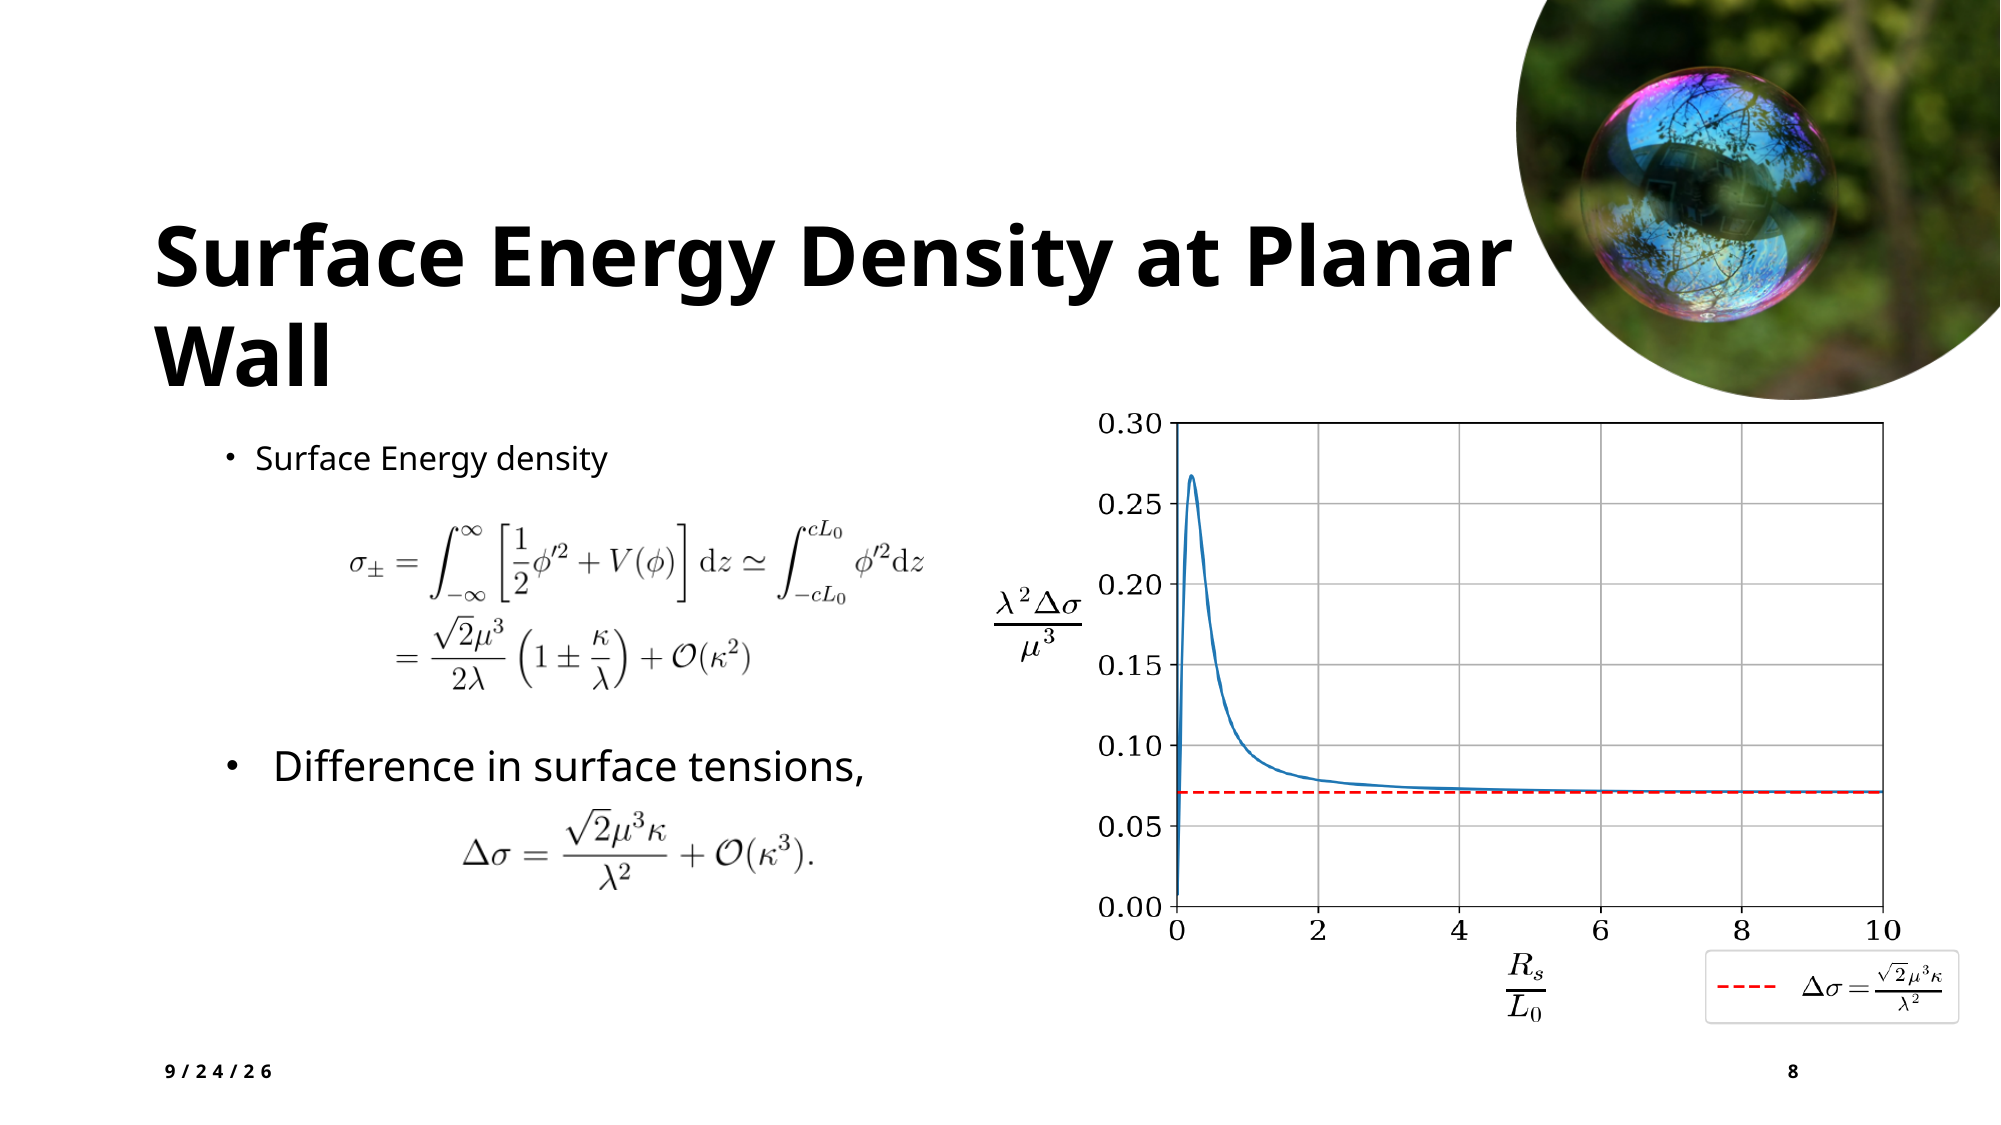

# Surface Energy Density at Planar Wall
Surface Energy density
Difference in surface tensions,
8